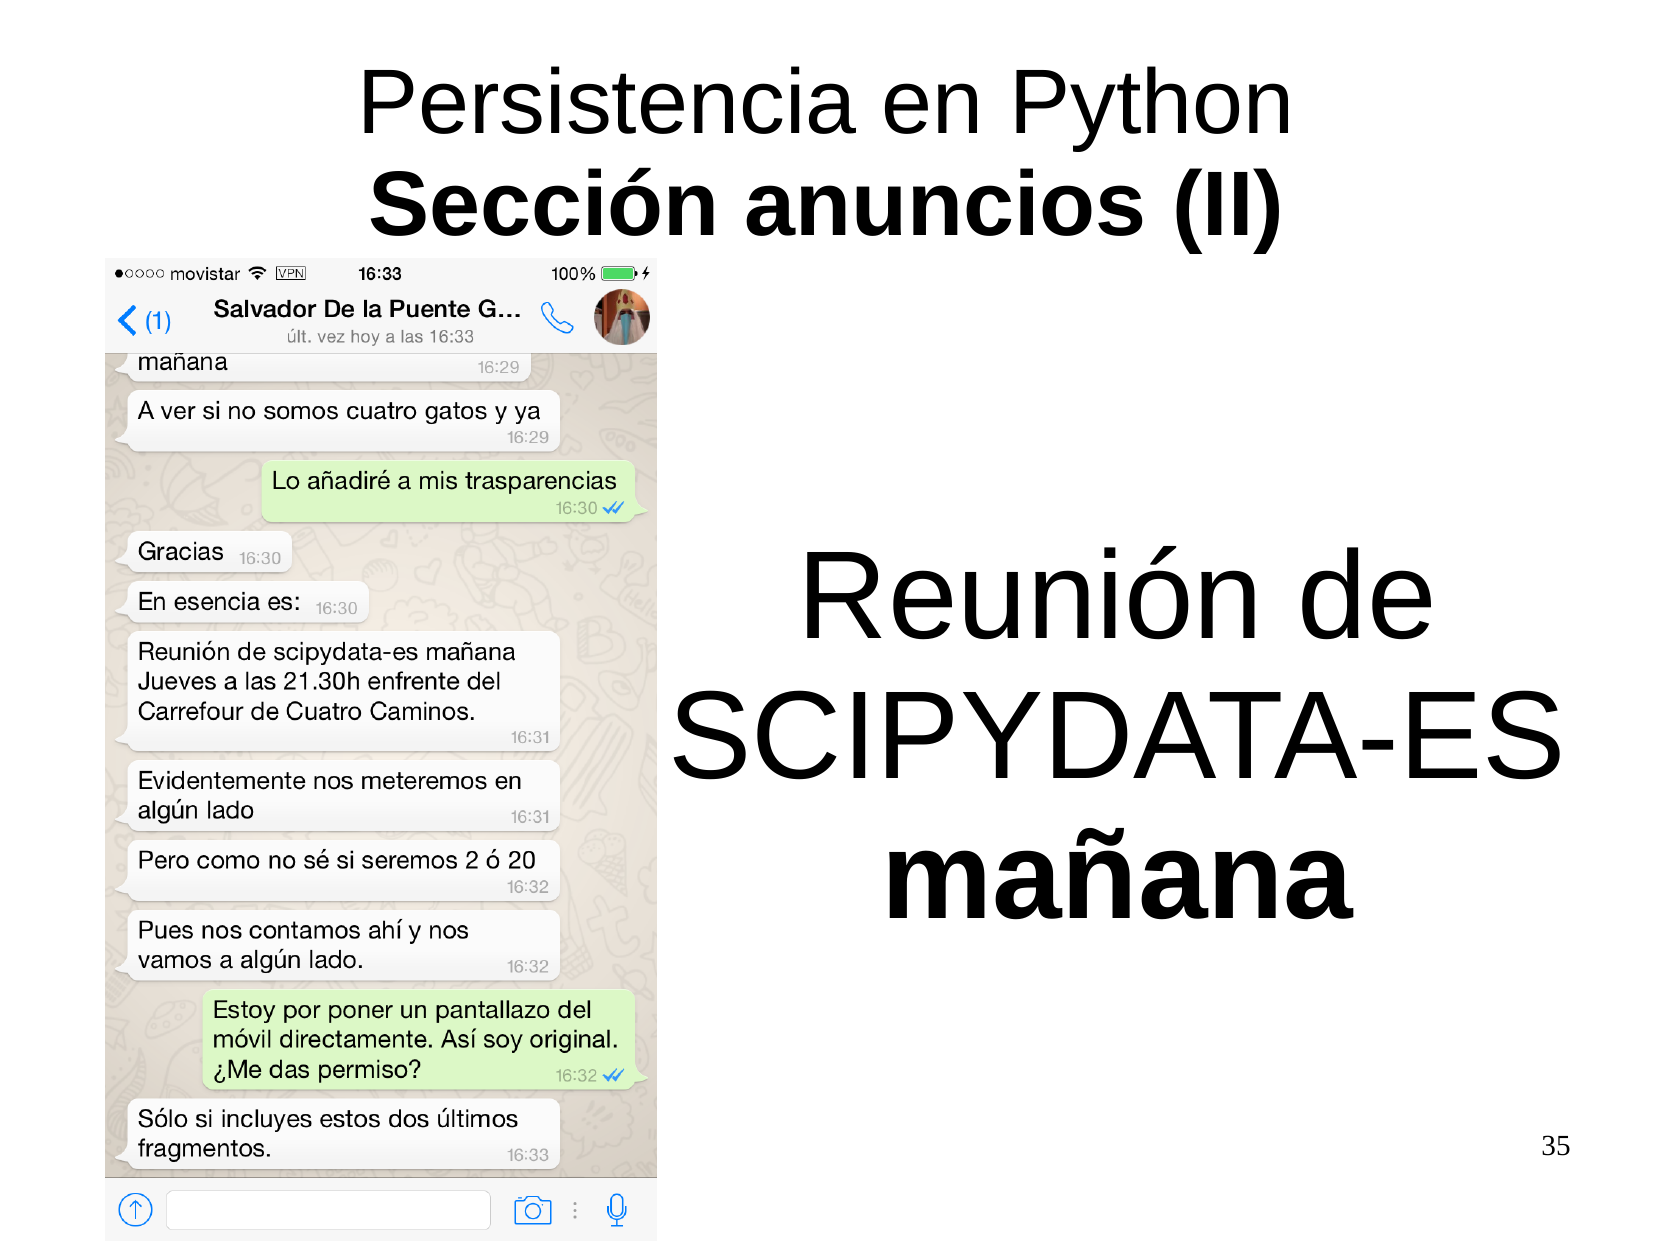

# Persistencia en Python Sección anuncios (II)
Reunión de SCIPYDATA-ES mañana
35